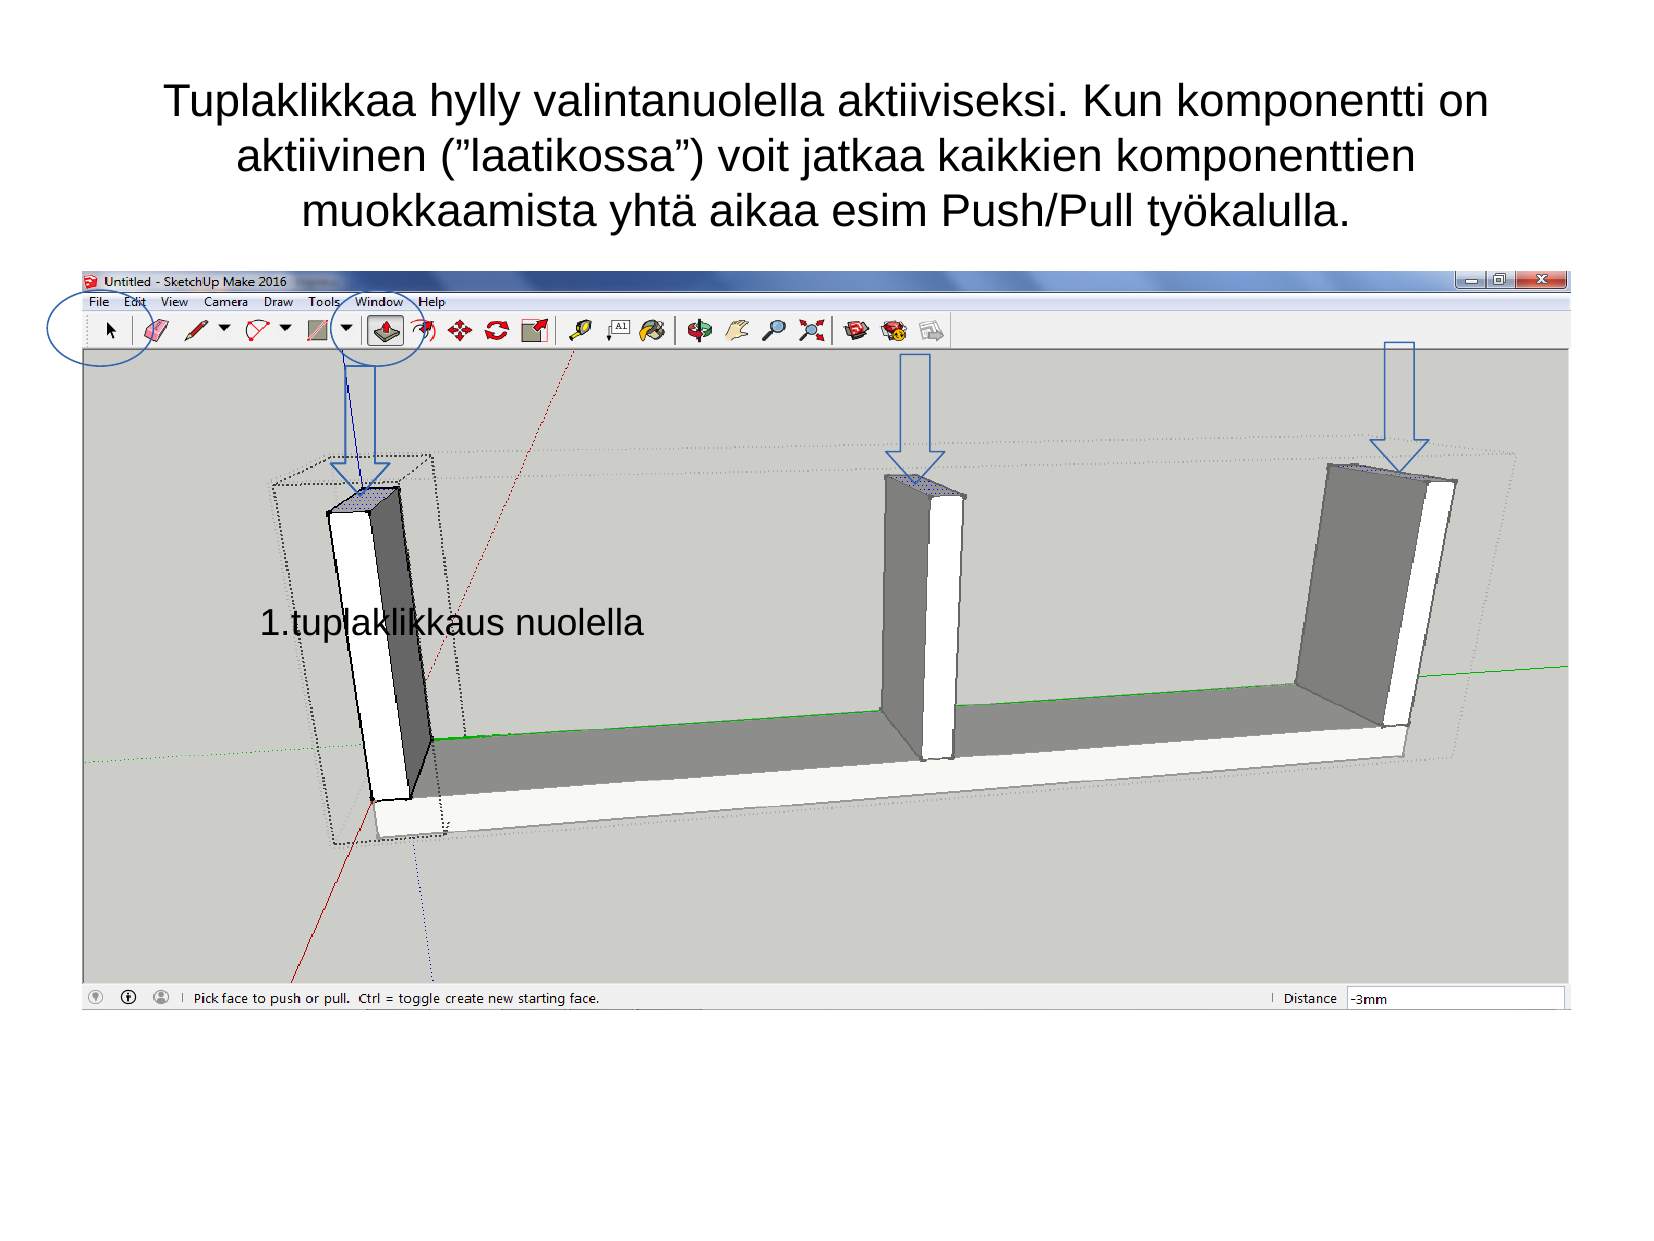

Tuplaklikkaa hylly valintanuolella aktiiviseksi. Kun komponentti on aktiivinen (”laatikossa”) voit jatkaa kaikkien komponenttien muokkaamista yhtä aikaa esim Push/Pull työkalulla.
1.tuplaklikkaus nuolella